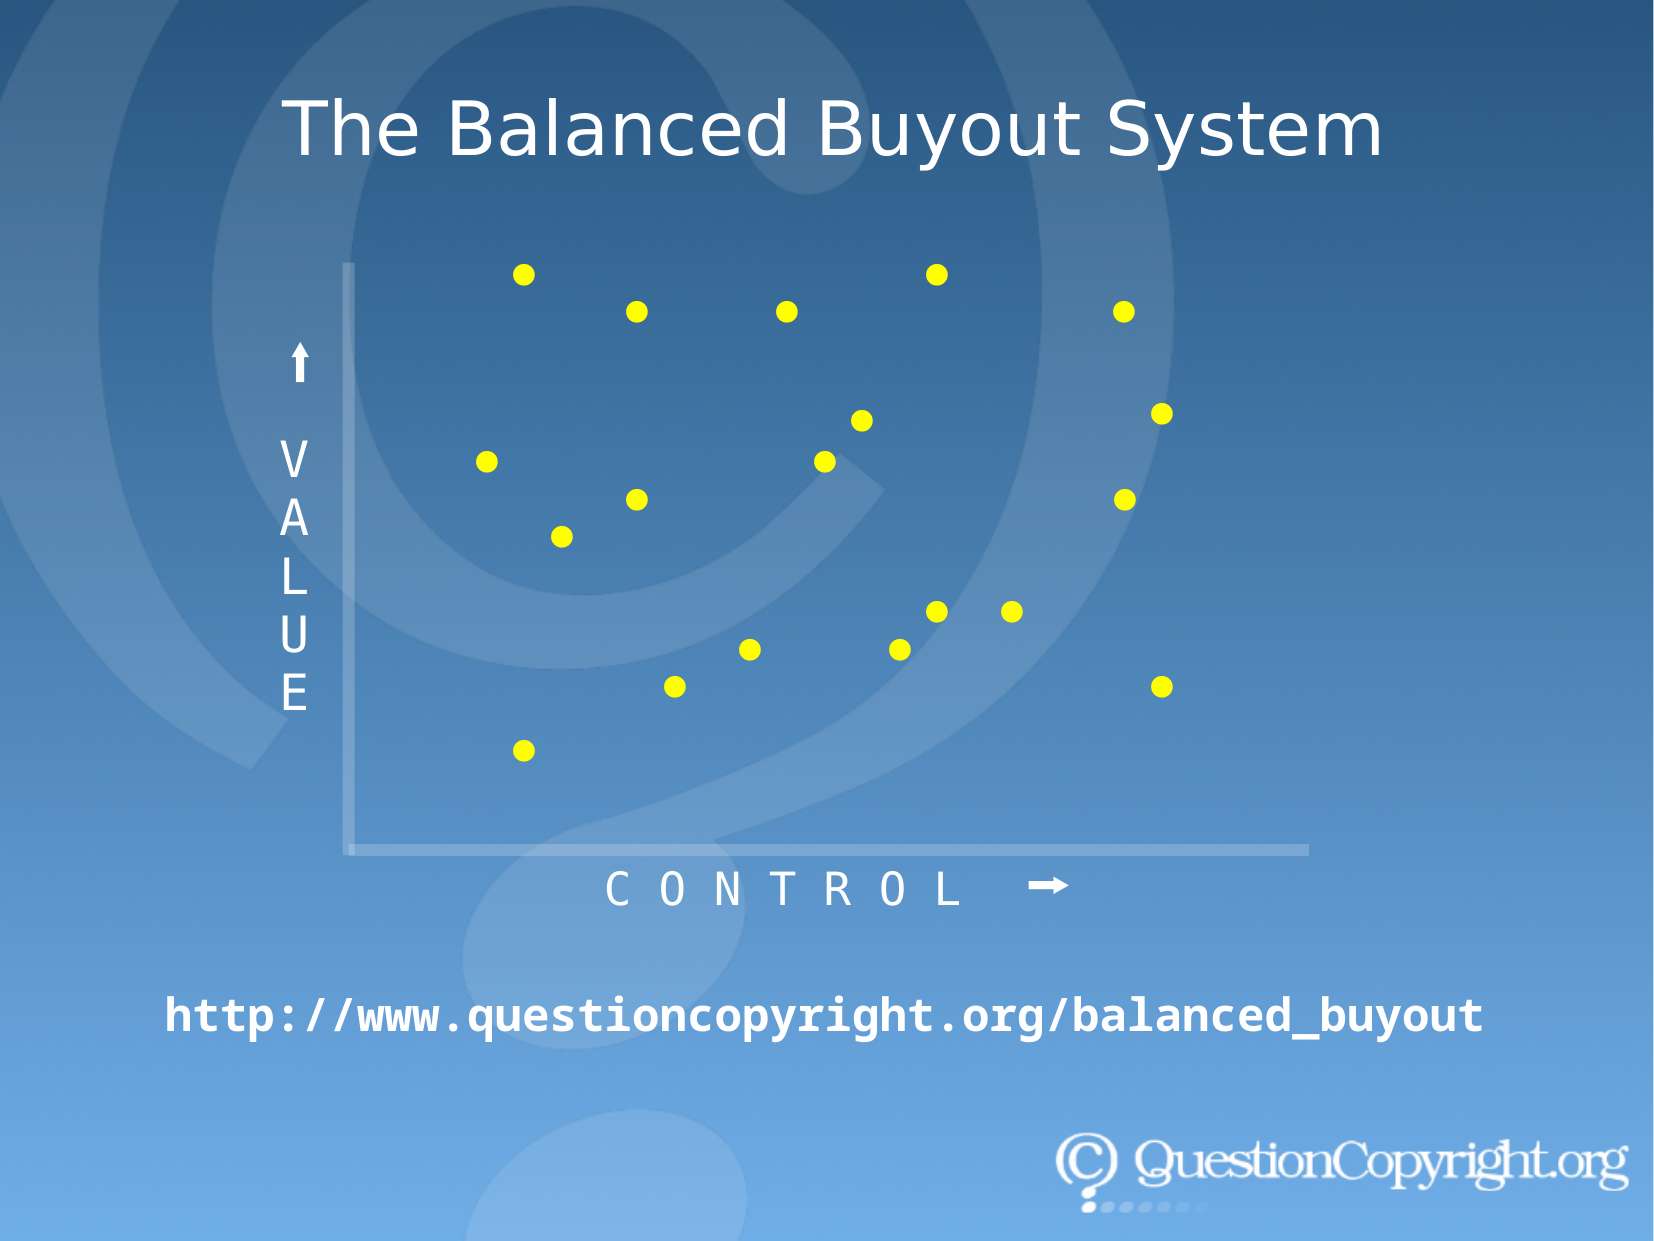

The Balanced Buyout System
.
.
.
.
.
.
.
.
.

.
.
.
V
A
L
U
E
.
.
.
.
.
.
.
C O N T R O L 
http://www.questioncopyright.org/balanced_buyout